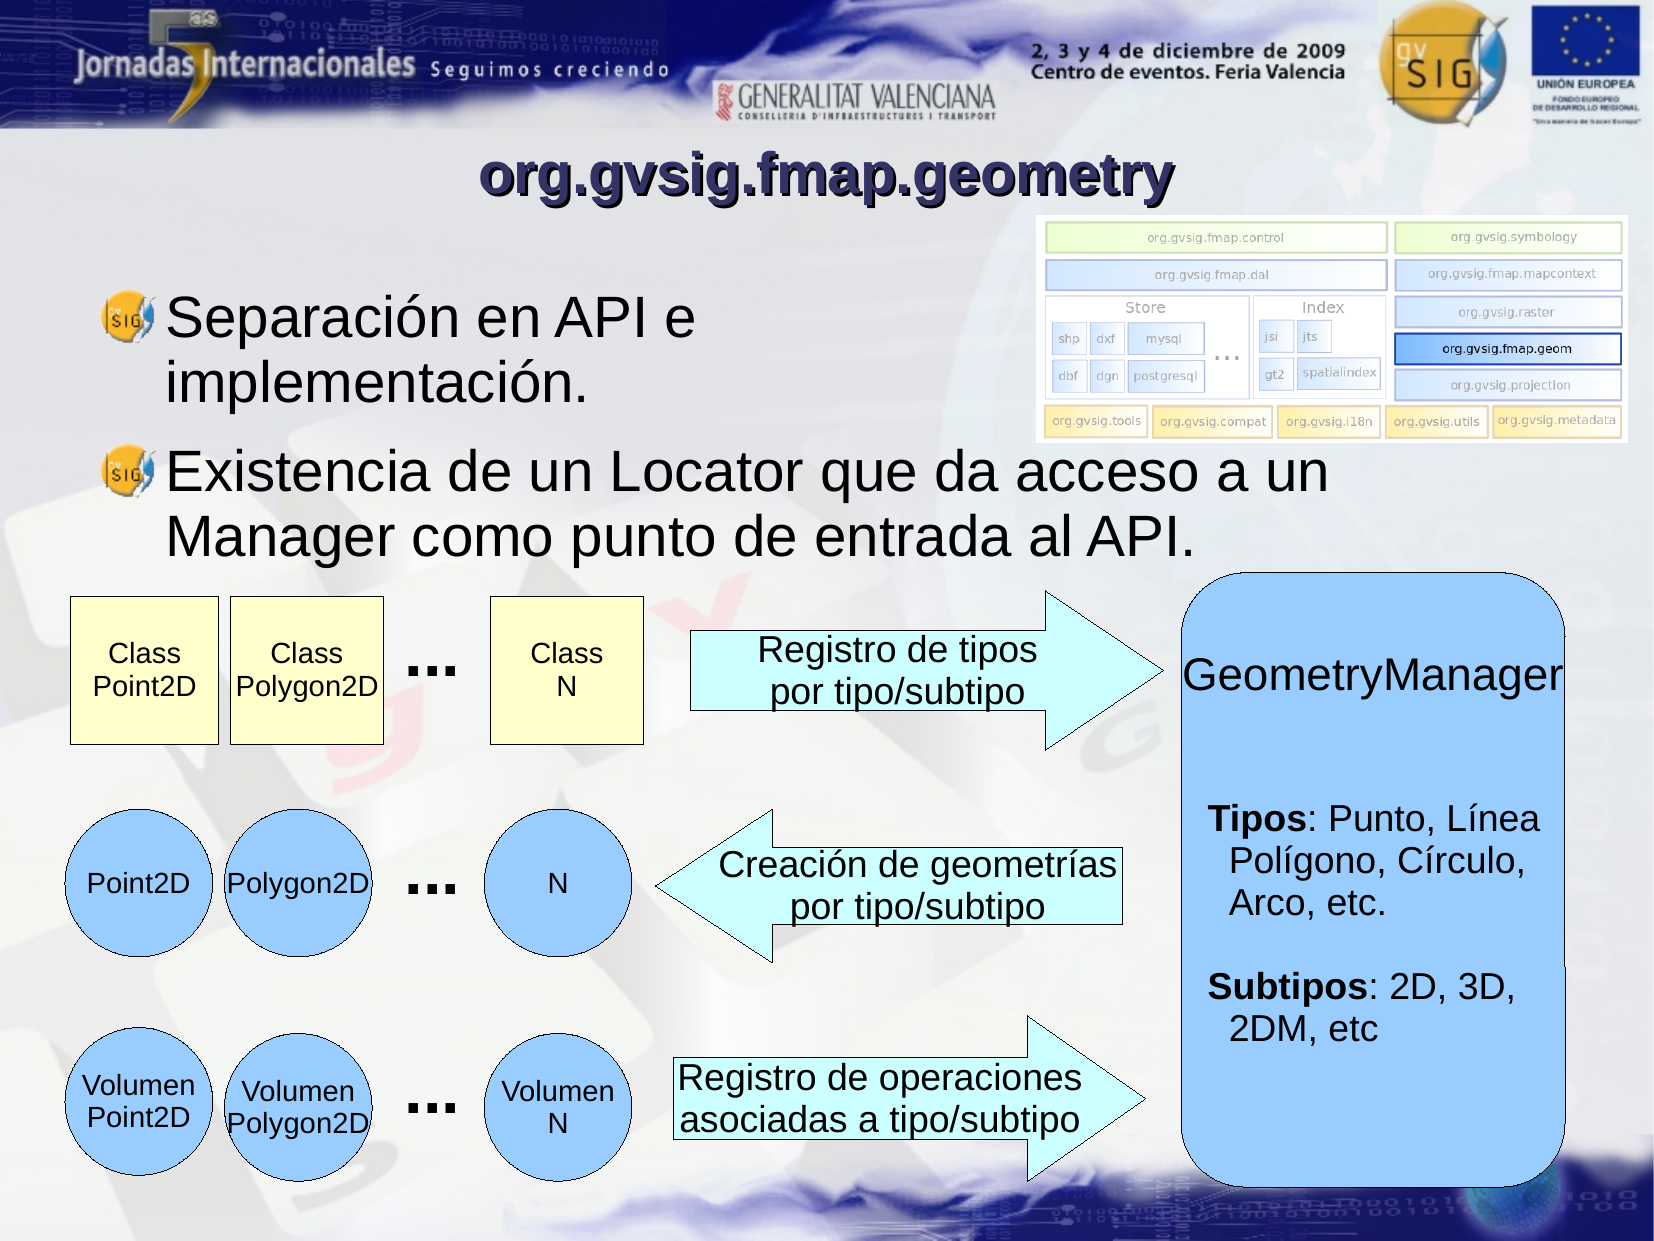

# org.gvsig.fmap.geometry
Separación en API e
implementación.
Existencia de un Locator que da acceso a un Manager como punto de entrada al API.
GeometryManager
Registro de tipos
por tipo/subtipo
Class
Point2D
Class
Polygon2D
Class
N
...
Tipos: Punto, Línea
 Polígono, Círculo,
 Arco, etc.
Subtipos: 2D, 3D,
 2DM, etc
Point2D
Polygon2D
N
Creación de geometrías
por tipo/subtipo
...
Registro de operaciones
asociadas a tipo/subtipo
Volumen
Point2D
Volumen
Polygon2D
Volumen
N
...